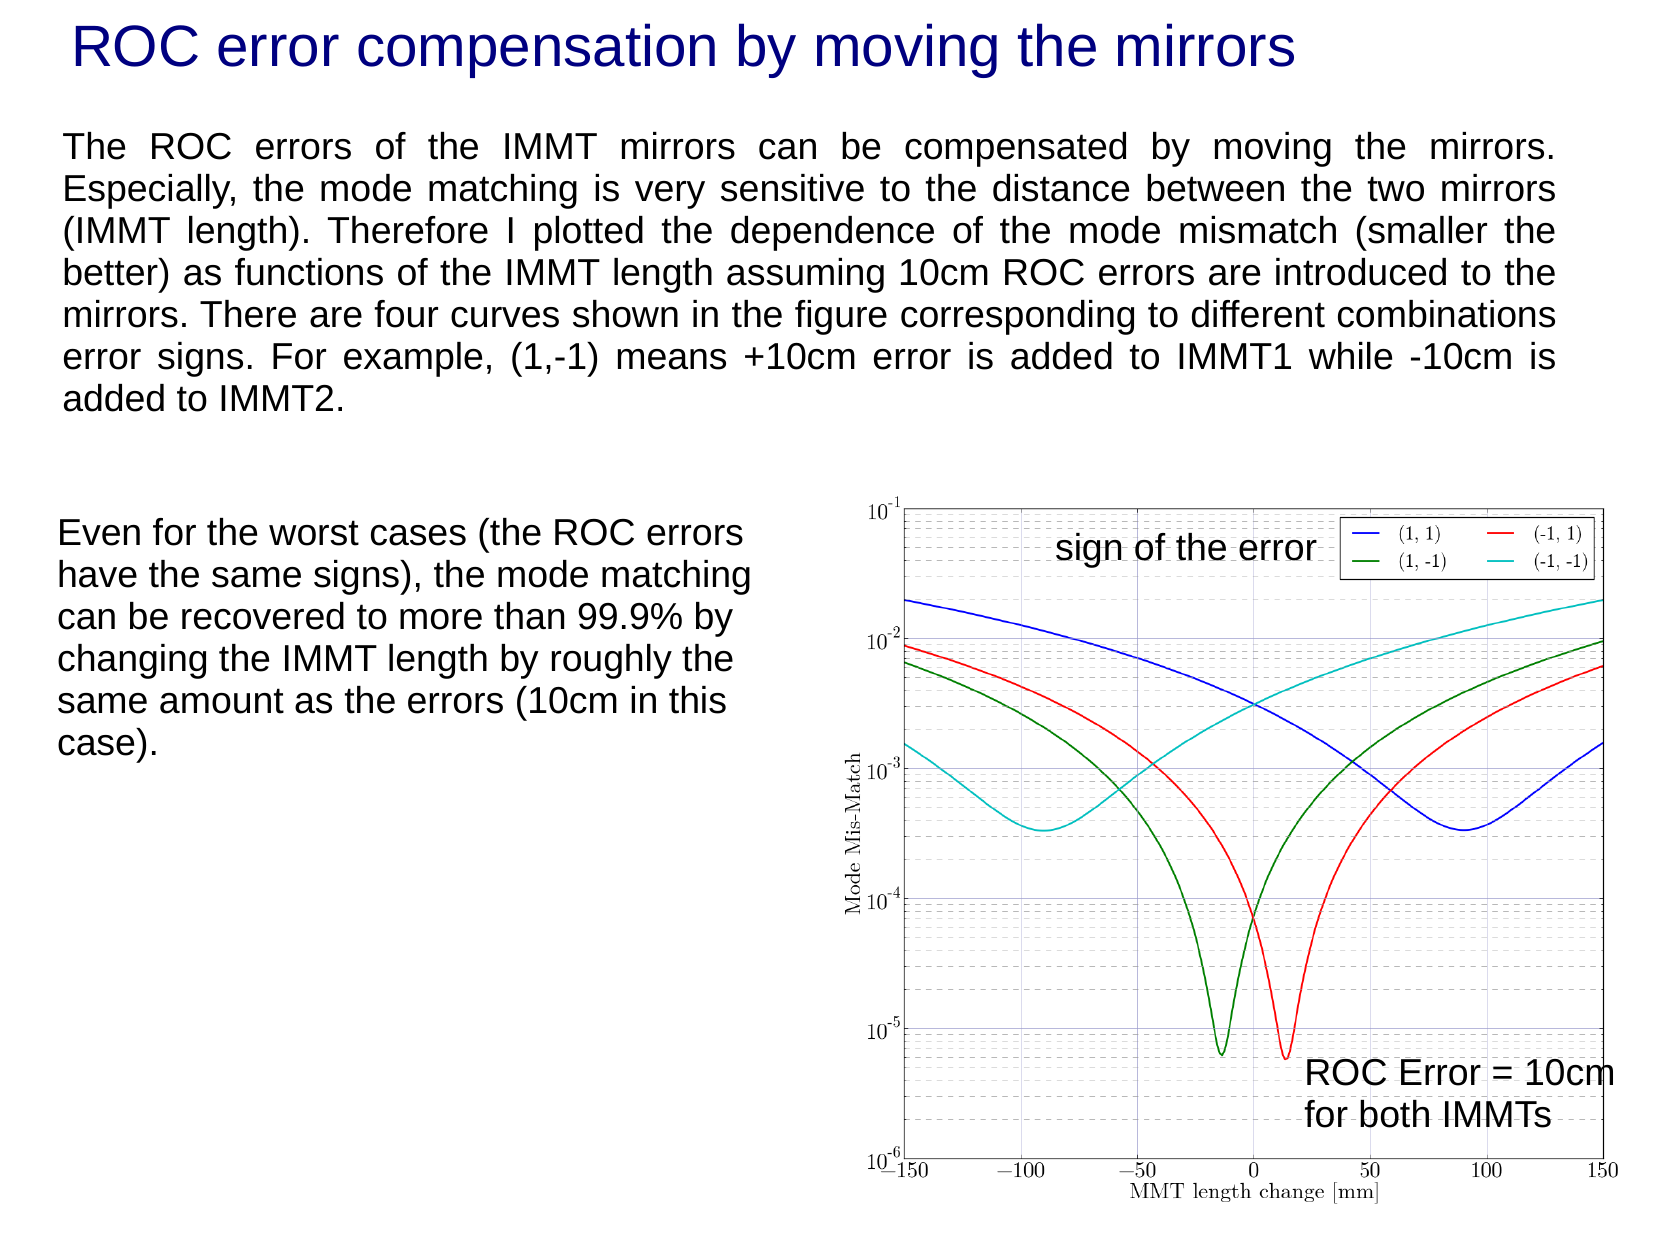

ROC error compensation by moving the mirrors
The ROC errors of the IMMT mirrors can be compensated by moving the mirrors. Especially, the mode matching is very sensitive to the distance between the two mirrors (IMMT length). Therefore I plotted the dependence of the mode mismatch (smaller the better) as functions of the IMMT length assuming 10cm ROC errors are introduced to the mirrors. There are four curves shown in the figure corresponding to different combinations error signs. For example, (1,-1) means +10cm error is added to IMMT1 while -10cm is added to IMMT2.
Even for the worst cases (the ROC errors have the same signs), the mode matching can be recovered to more than 99.9% by changing the IMMT length by roughly the same amount as the errors (10cm in this case).
sign of the error
ROC Error = 10cm
for both IMMTs